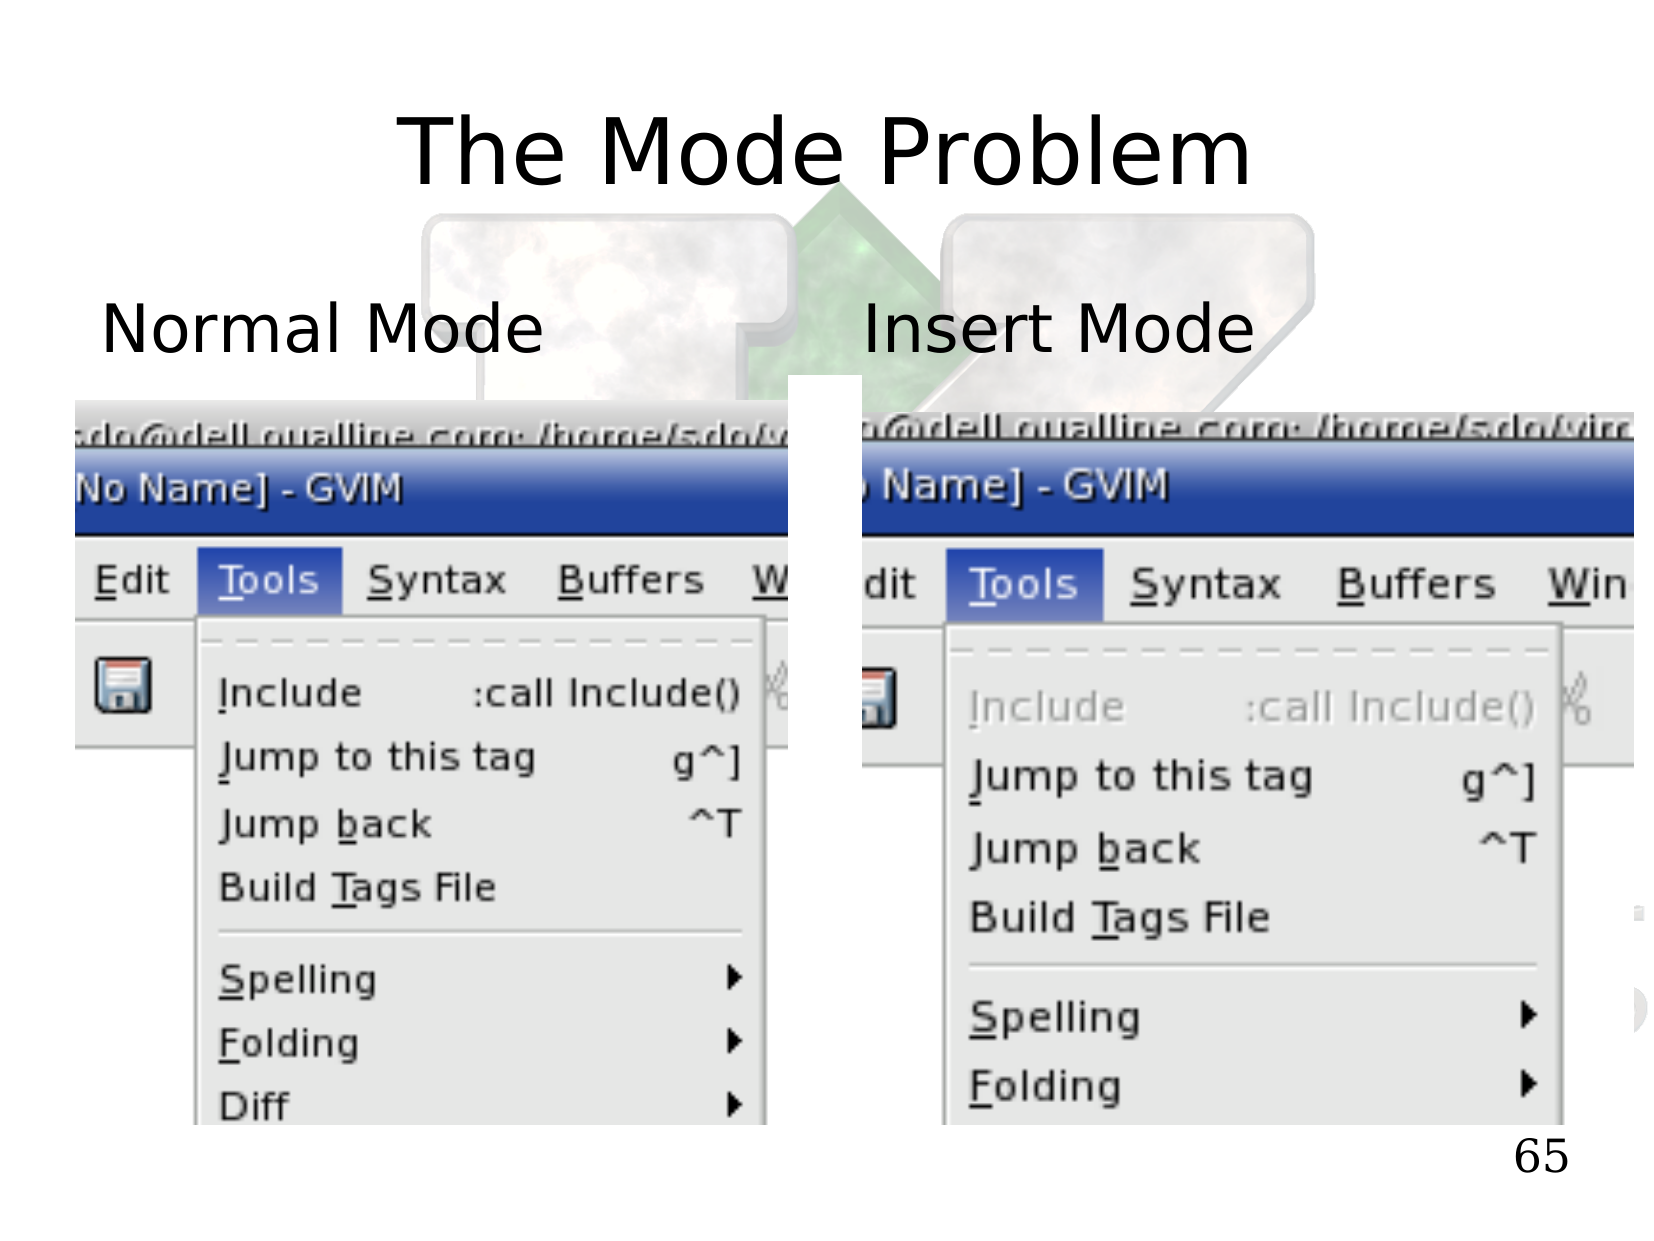

# The Mode Problem
Normal Mode
Insert Mode
65